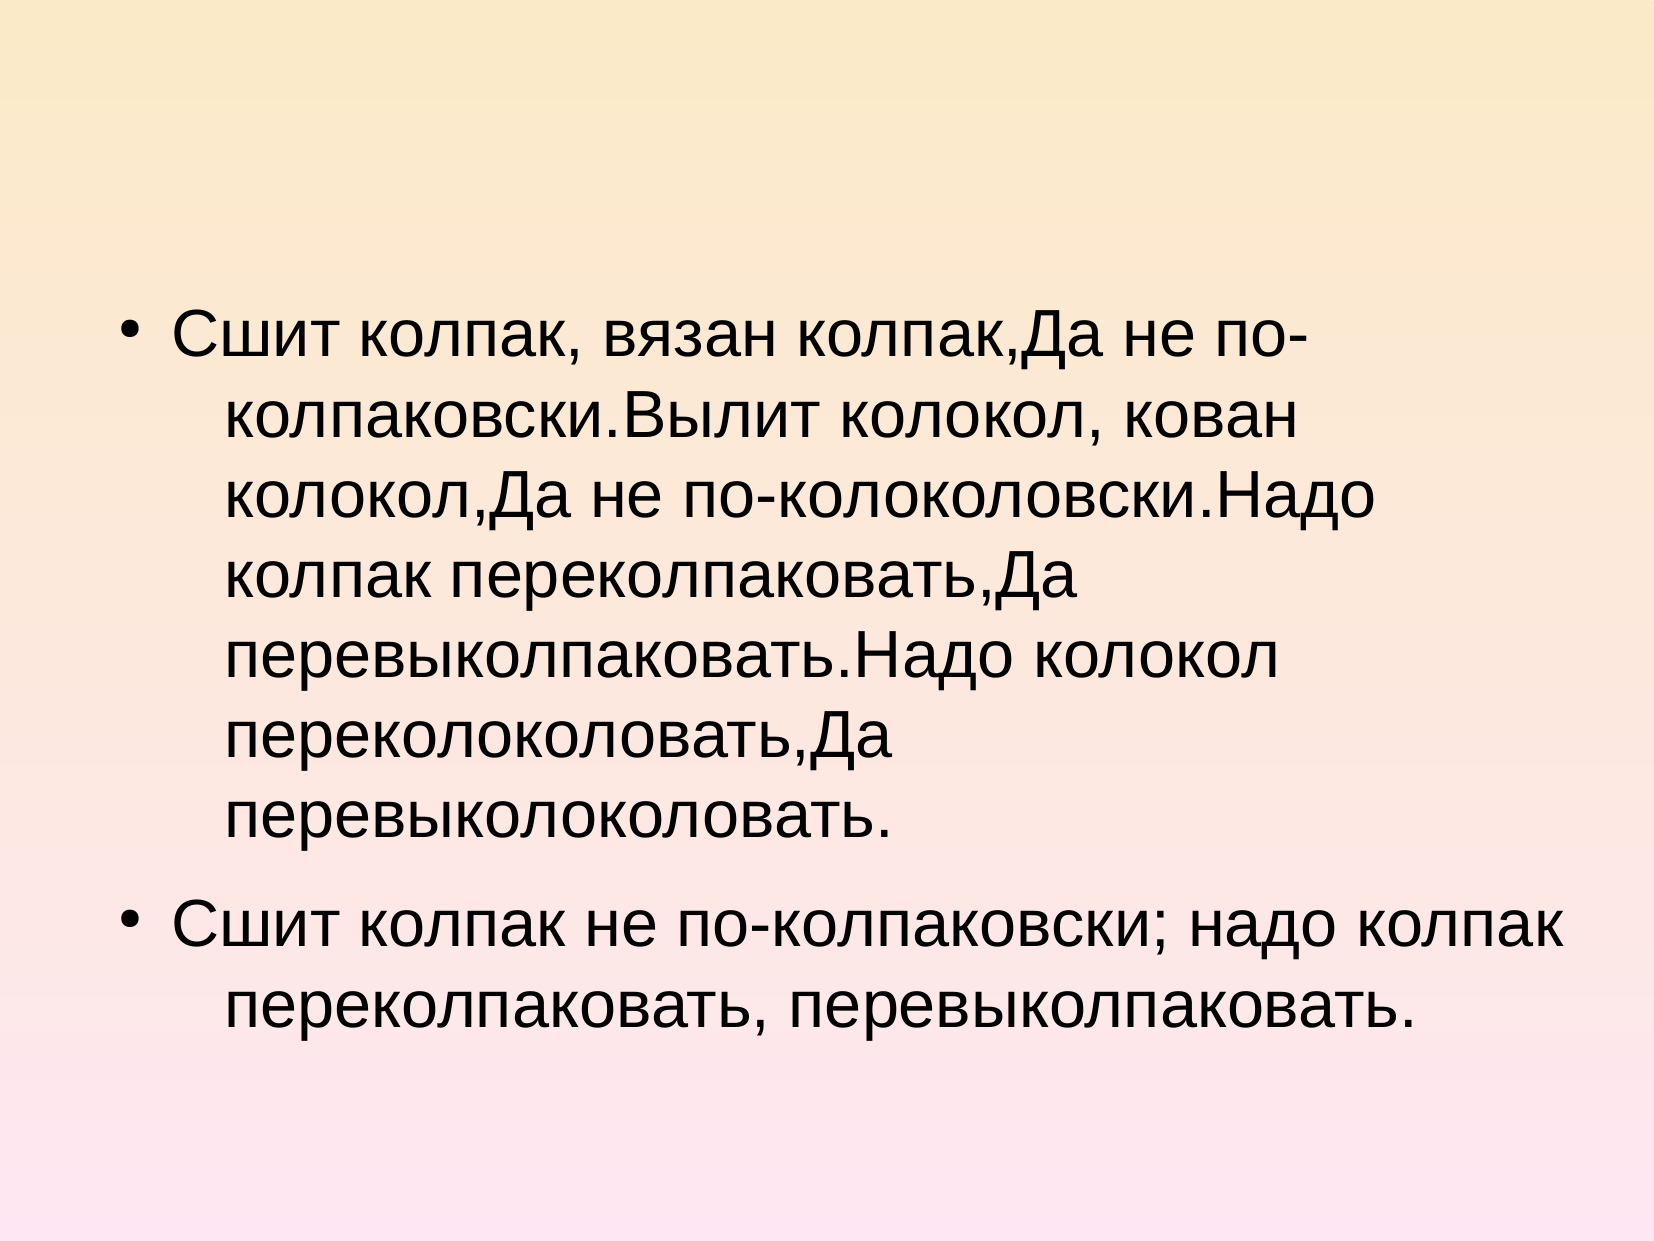

#
Сшит колпак, вязан колпак,Да не по-колпаковски.Вылит колокол, кован колокол,Да не по-колоколовски.Надо колпак переколпаковать,Да перевыколпаковать.Надо колокол переколоколовать,Да перевыколоколовать.
Сшит колпак не по-колпаковски; надо колпак переколпаковать, перевыколпаковать.